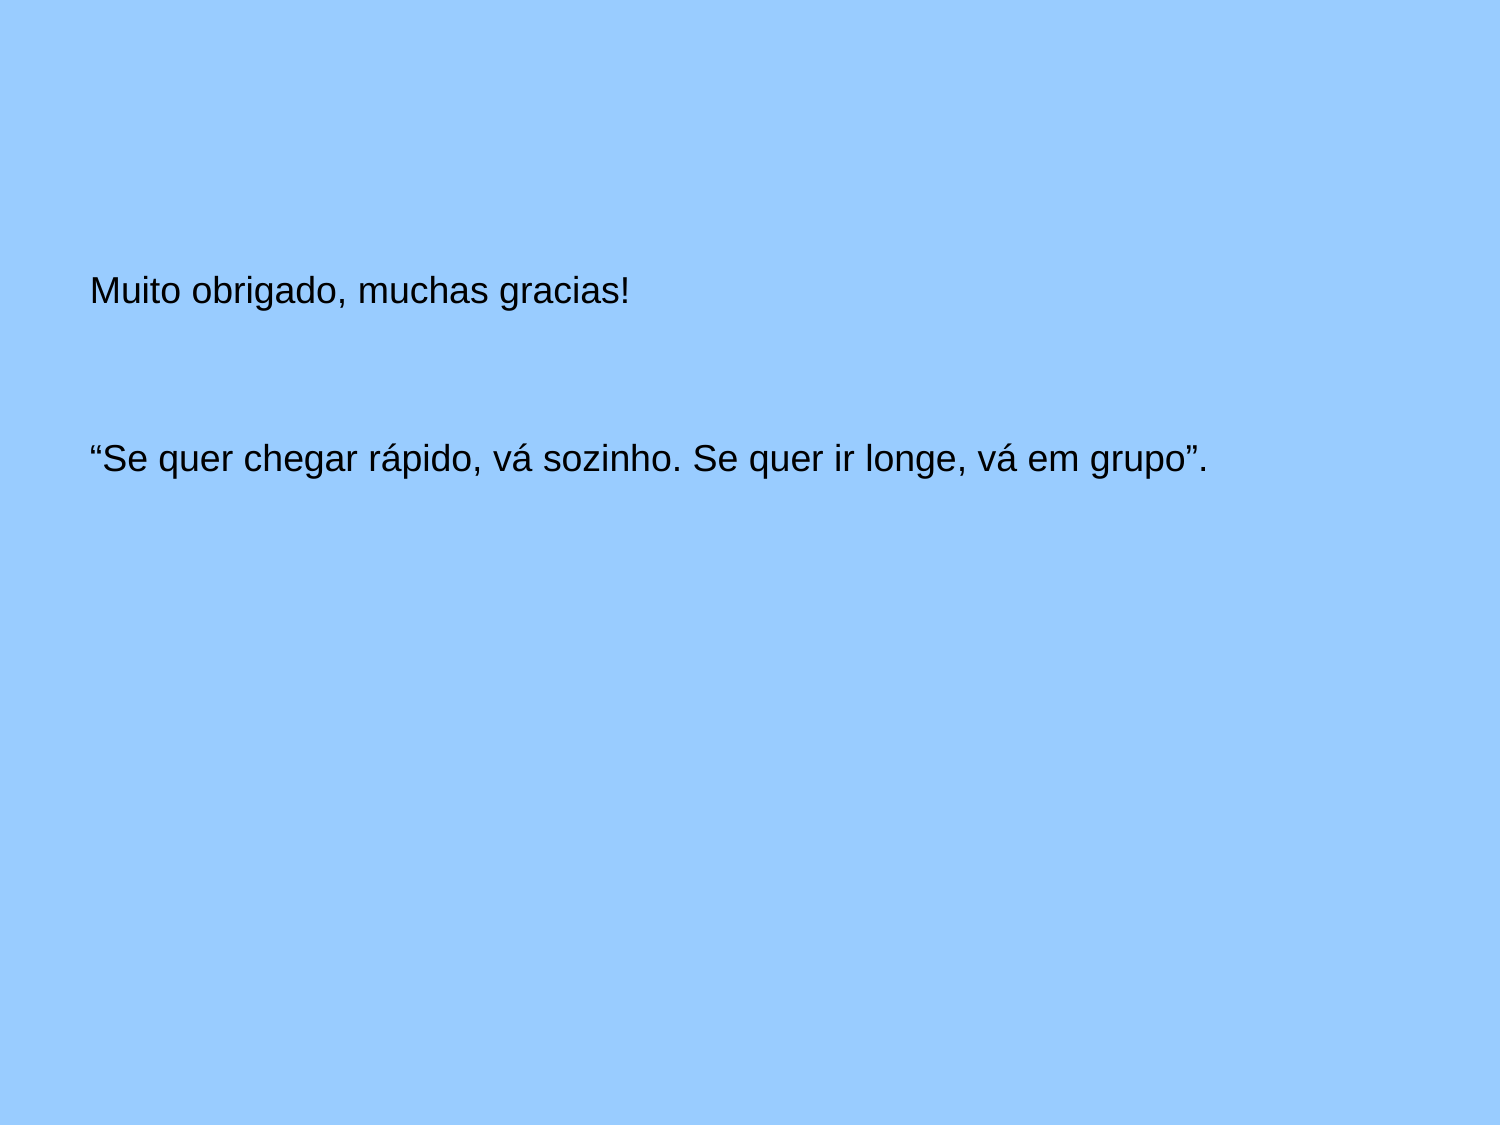

Muito obrigado, muchas gracias!
“Se quer chegar rápido, vá sozinho. Se quer ir longe, vá em grupo”.